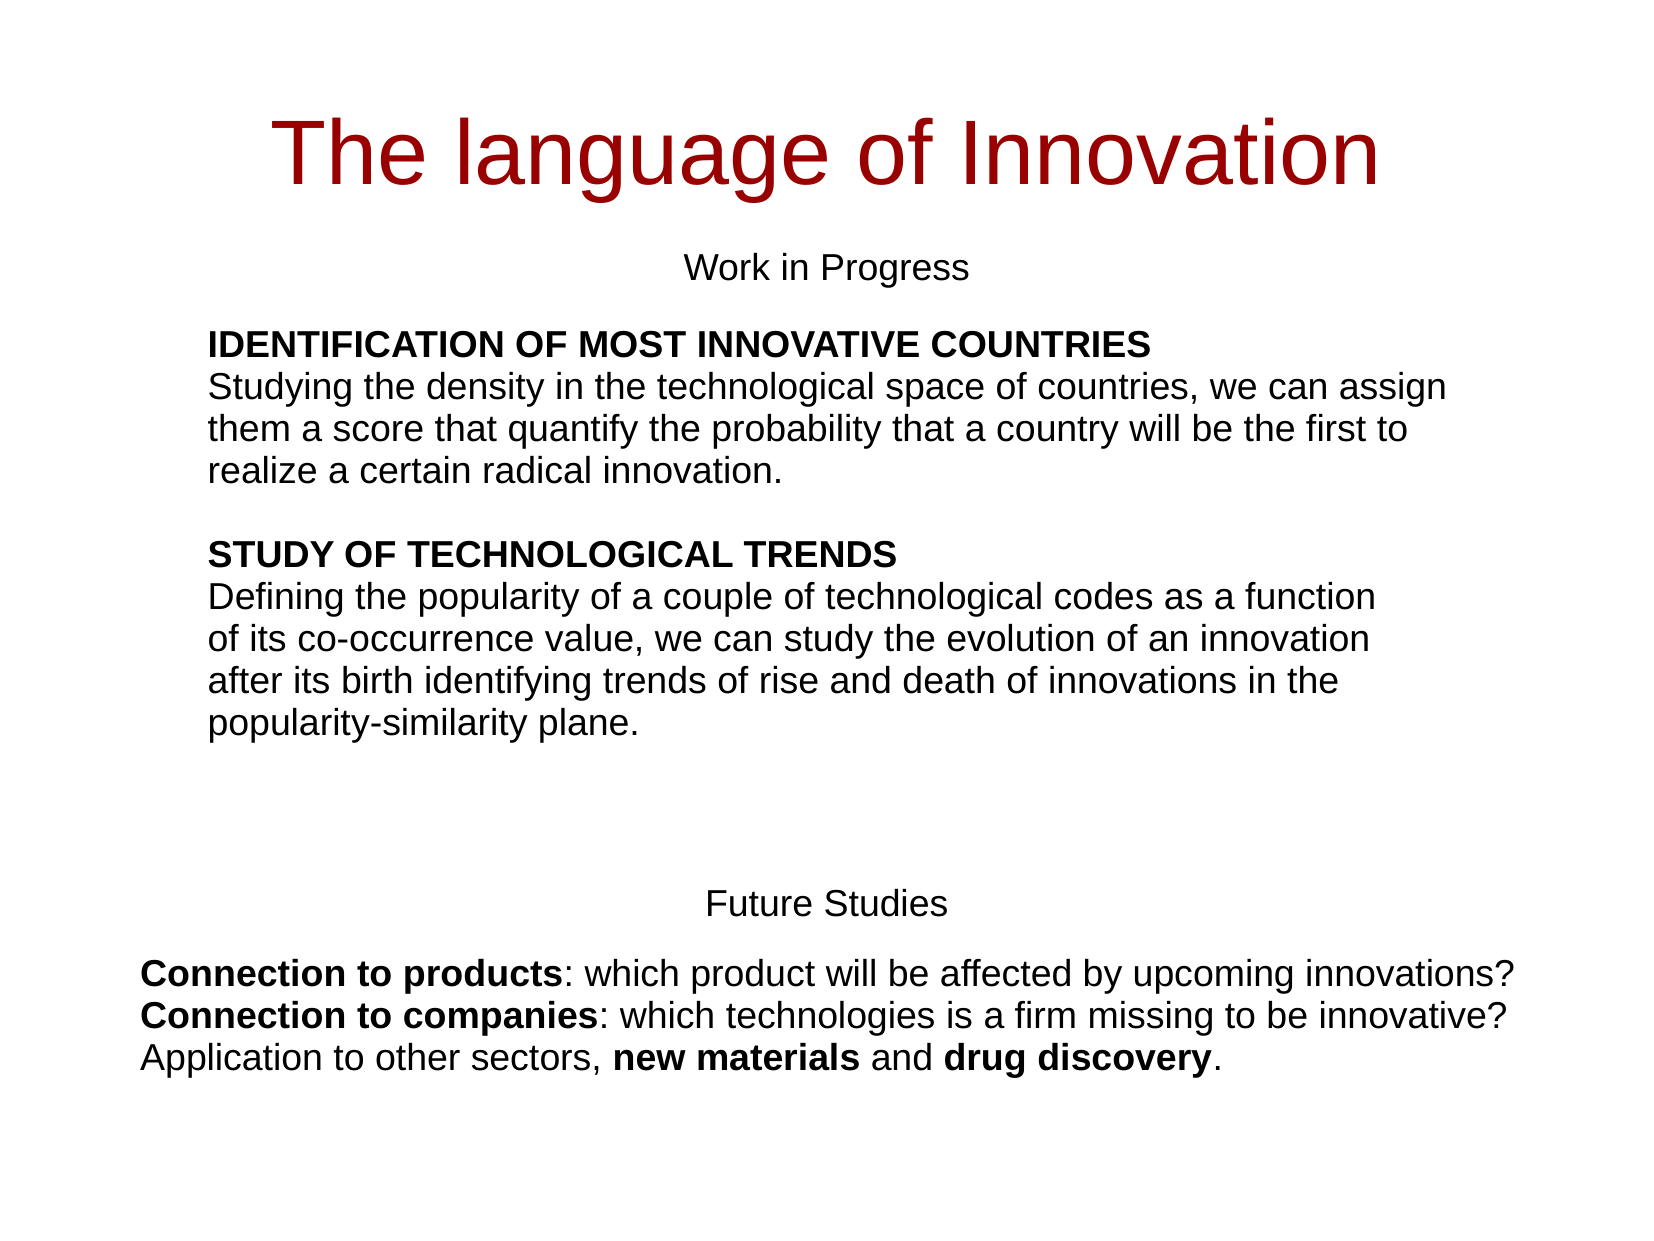

# The language of Innovation
Work in Progress
IDENTIFICATION OF MOST INNOVATIVE COUNTRIES
Studying the density in the technological space of countries, we can assign
them a score that quantify the probability that a country will be the first to
realize a certain radical innovation.
STUDY OF TECHNOLOGICAL TRENDS
Defining the popularity of a couple of technological codes as a function
of its co-occurrence value, we can study the evolution of an innovation
after its birth identifying trends of rise and death of innovations in the
popularity-similarity plane.
Future Studies
Connection to products: which product will be affected by upcoming innovations?
Connection to companies: which technologies is a firm missing to be innovative?
Application to other sectors, new materials and drug discovery.